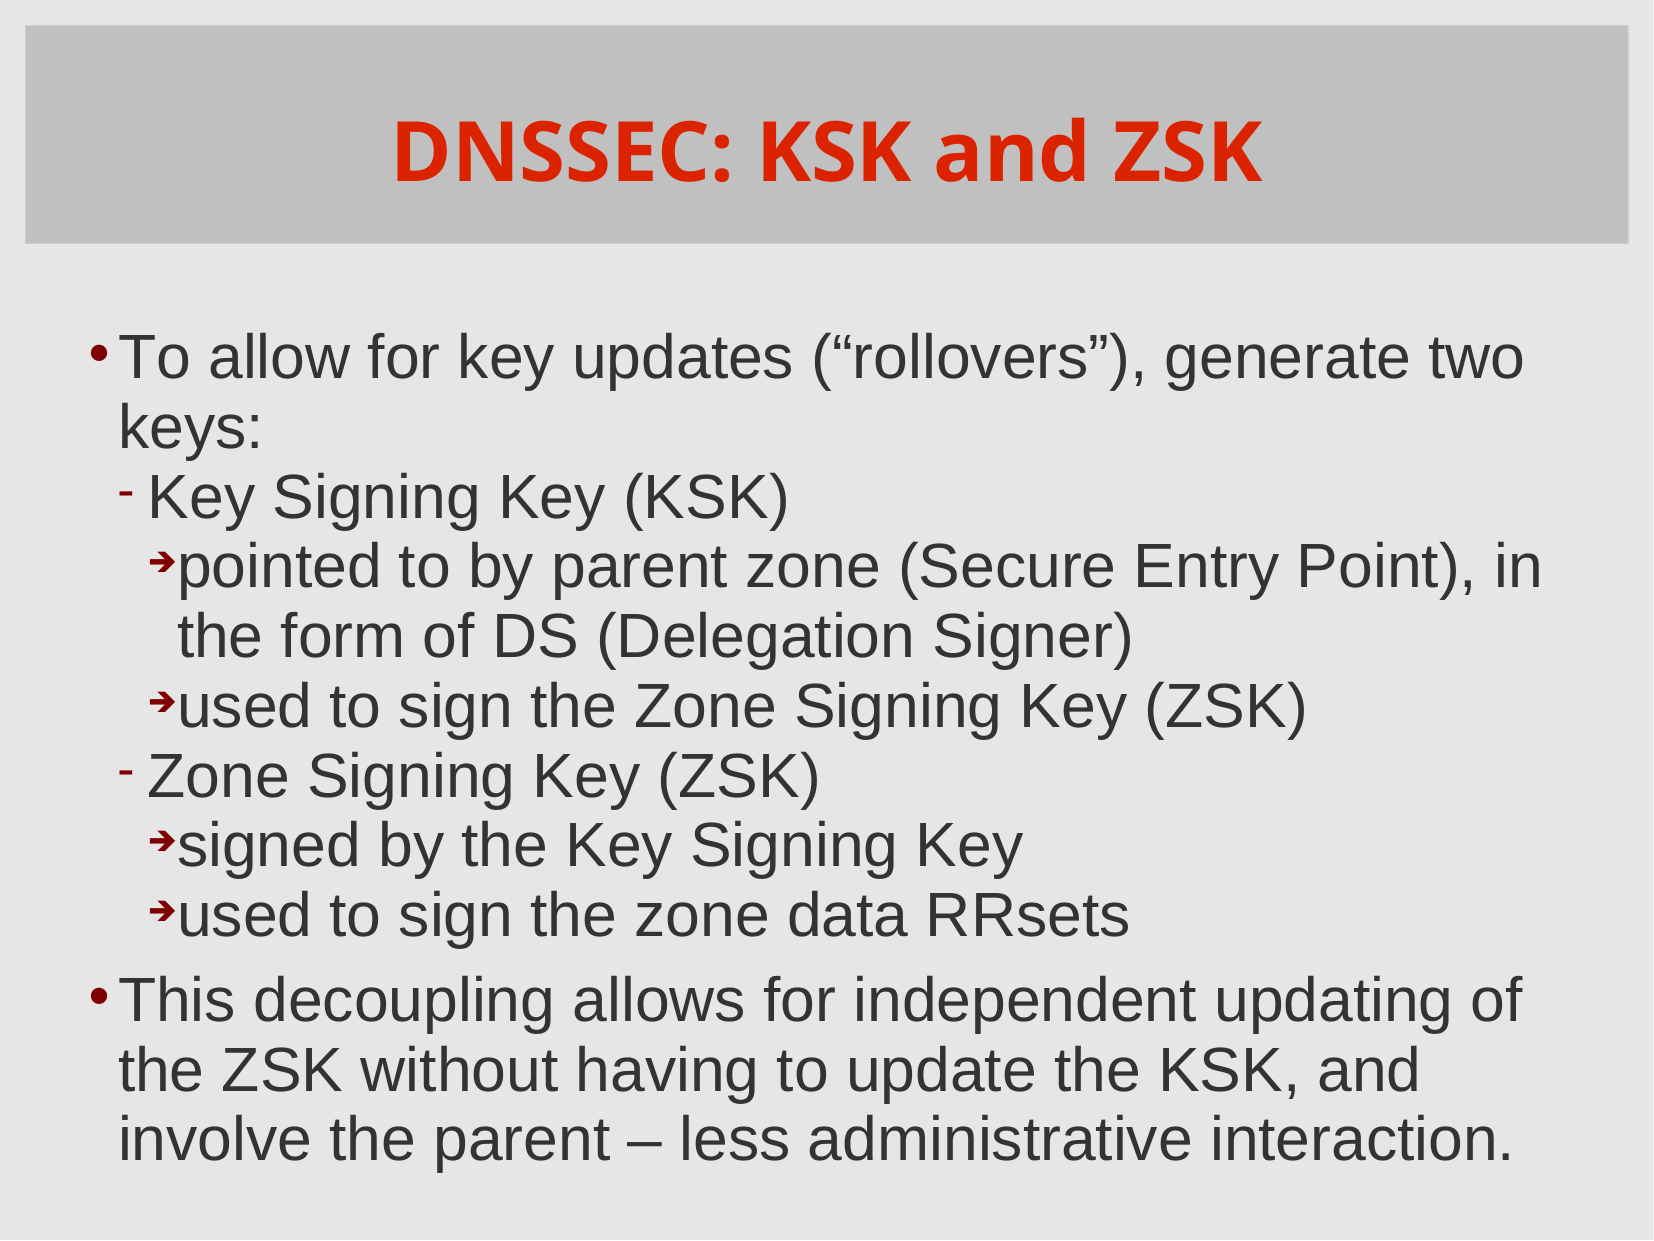

# DNSSEC: KSK and ZSK
To allow for key updates (“rollovers”), generate two keys:
Key Signing Key (KSK)
pointed to by parent zone (Secure Entry Point), in the form of DS (Delegation Signer)
used to sign the Zone Signing Key (ZSK)
Zone Signing Key (ZSK)
signed by the Key Signing Key
used to sign the zone data RRsets
This decoupling allows for independent updating of the ZSK without having to update the KSK, and involve the parent – less administrative interaction.